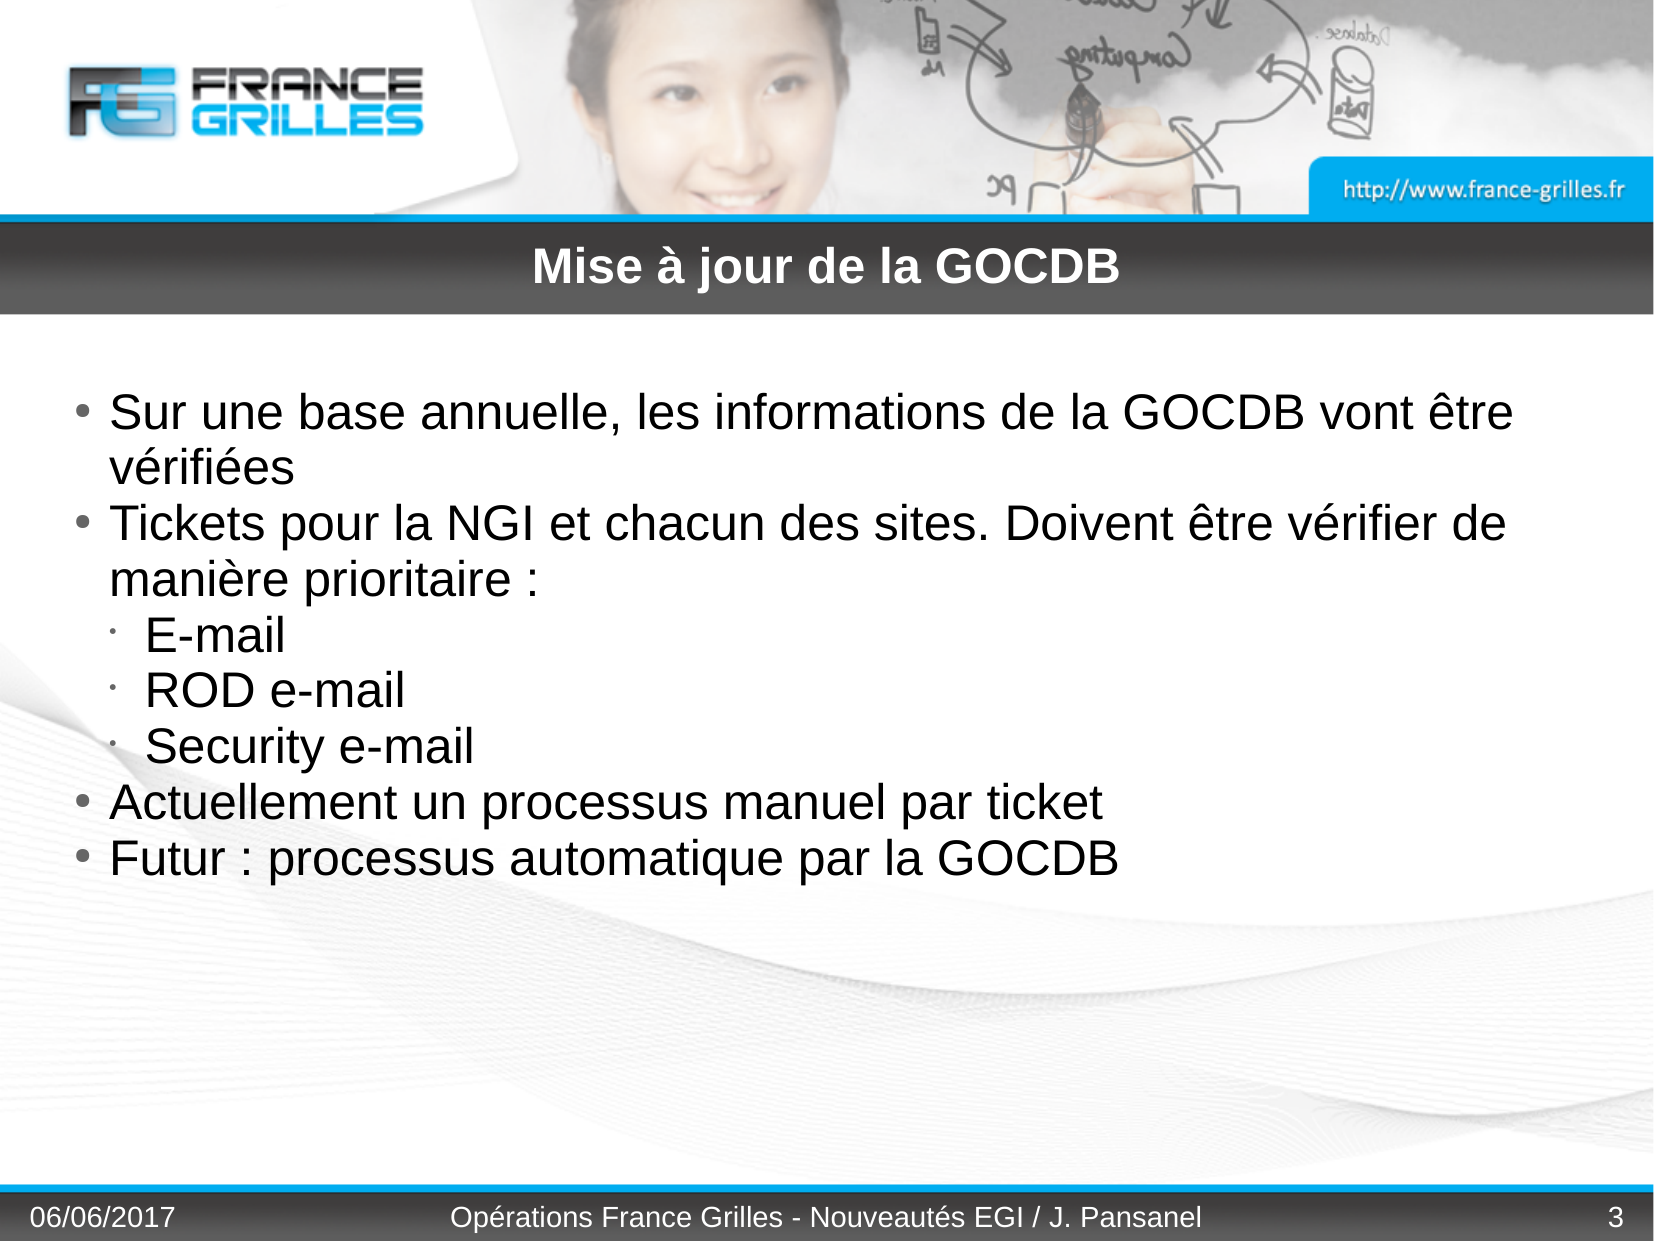

Mise à jour de la GOCDB
Sur une base annuelle, les informations de la GOCDB vont être vérifiées
Tickets pour la NGI et chacun des sites. Doivent être vérifier de manière prioritaire :
E-mail
ROD e-mail
Security e-mail
Actuellement un processus manuel par ticket
Futur : processus automatique par la GOCDB
06/06/2017
3
Opérations France Grilles - Nouveautés EGI / J. Pansanel